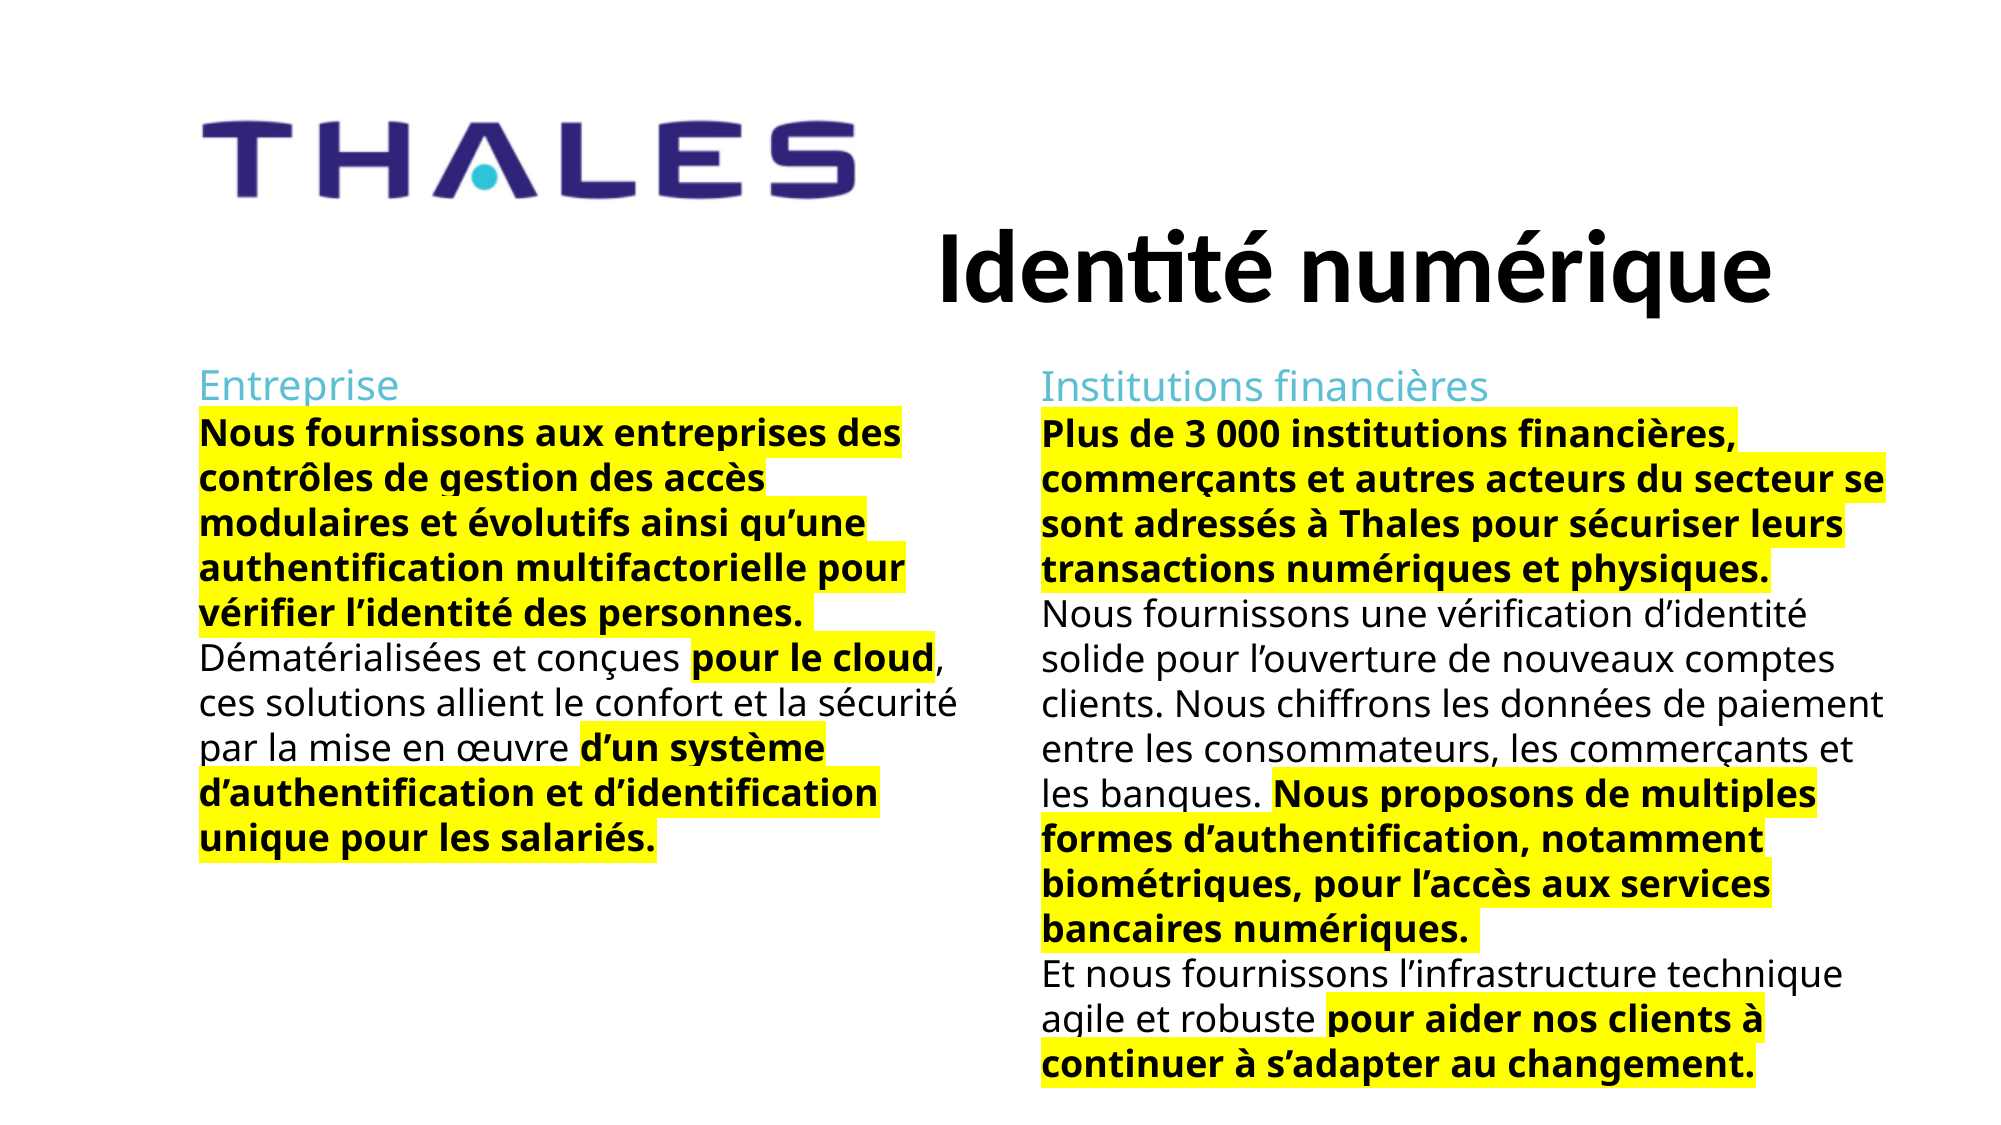

# Identité numérique
Entreprise
Nous fournissons aux entreprises des contrôles de gestion des accès modulaires et évolutifs ainsi qu’une authentification multifactorielle pour vérifier l’identité des personnes.
Dématérialisées et conçues pour le cloud, ces solutions allient le confort et la sécurité par la mise en œuvre d’un système d’authentification et d’identification unique pour les salariés.
Institutions financières
Plus de 3 000 institutions financières, commerçants et autres acteurs du secteur se sont adressés à Thales pour sécuriser leurs transactions numériques et physiques.
Nous fournissons une vérification d’identité solide pour l’ouverture de nouveaux comptes clients. Nous chiffrons les données de paiement entre les consommateurs, les commerçants et les banques. Nous proposons de multiples formes d’authentification, notamment biométriques, pour l’accès aux services bancaires numériques.
Et nous fournissons l’infrastructure technique agile et robuste pour aider nos clients à continuer à s’adapter au changement.